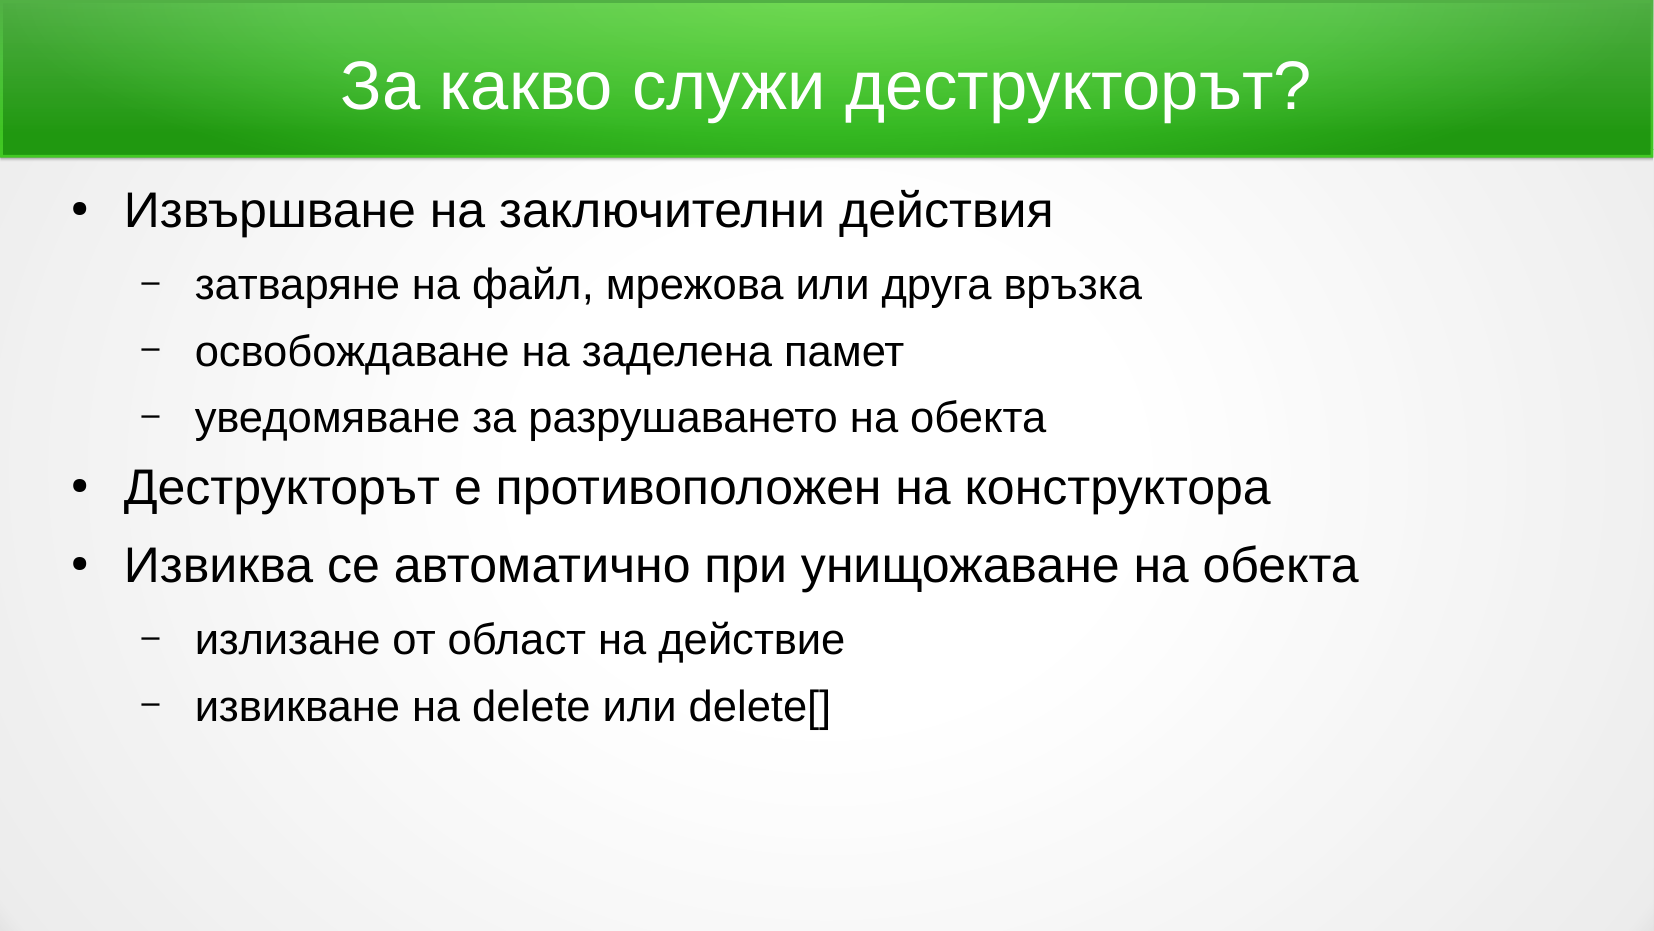

# За какво служи деструкторът?
Извършване на заключителни действия
затваряне на файл, мрежова или друга връзка
освобождаване на заделена памет
уведомяване за разрушаването на обекта
Деструкторът е противоположен на конструктора
Извиква се автоматично при унищожаване на обекта
излизане от област на действие
извикване на delete или delete[]